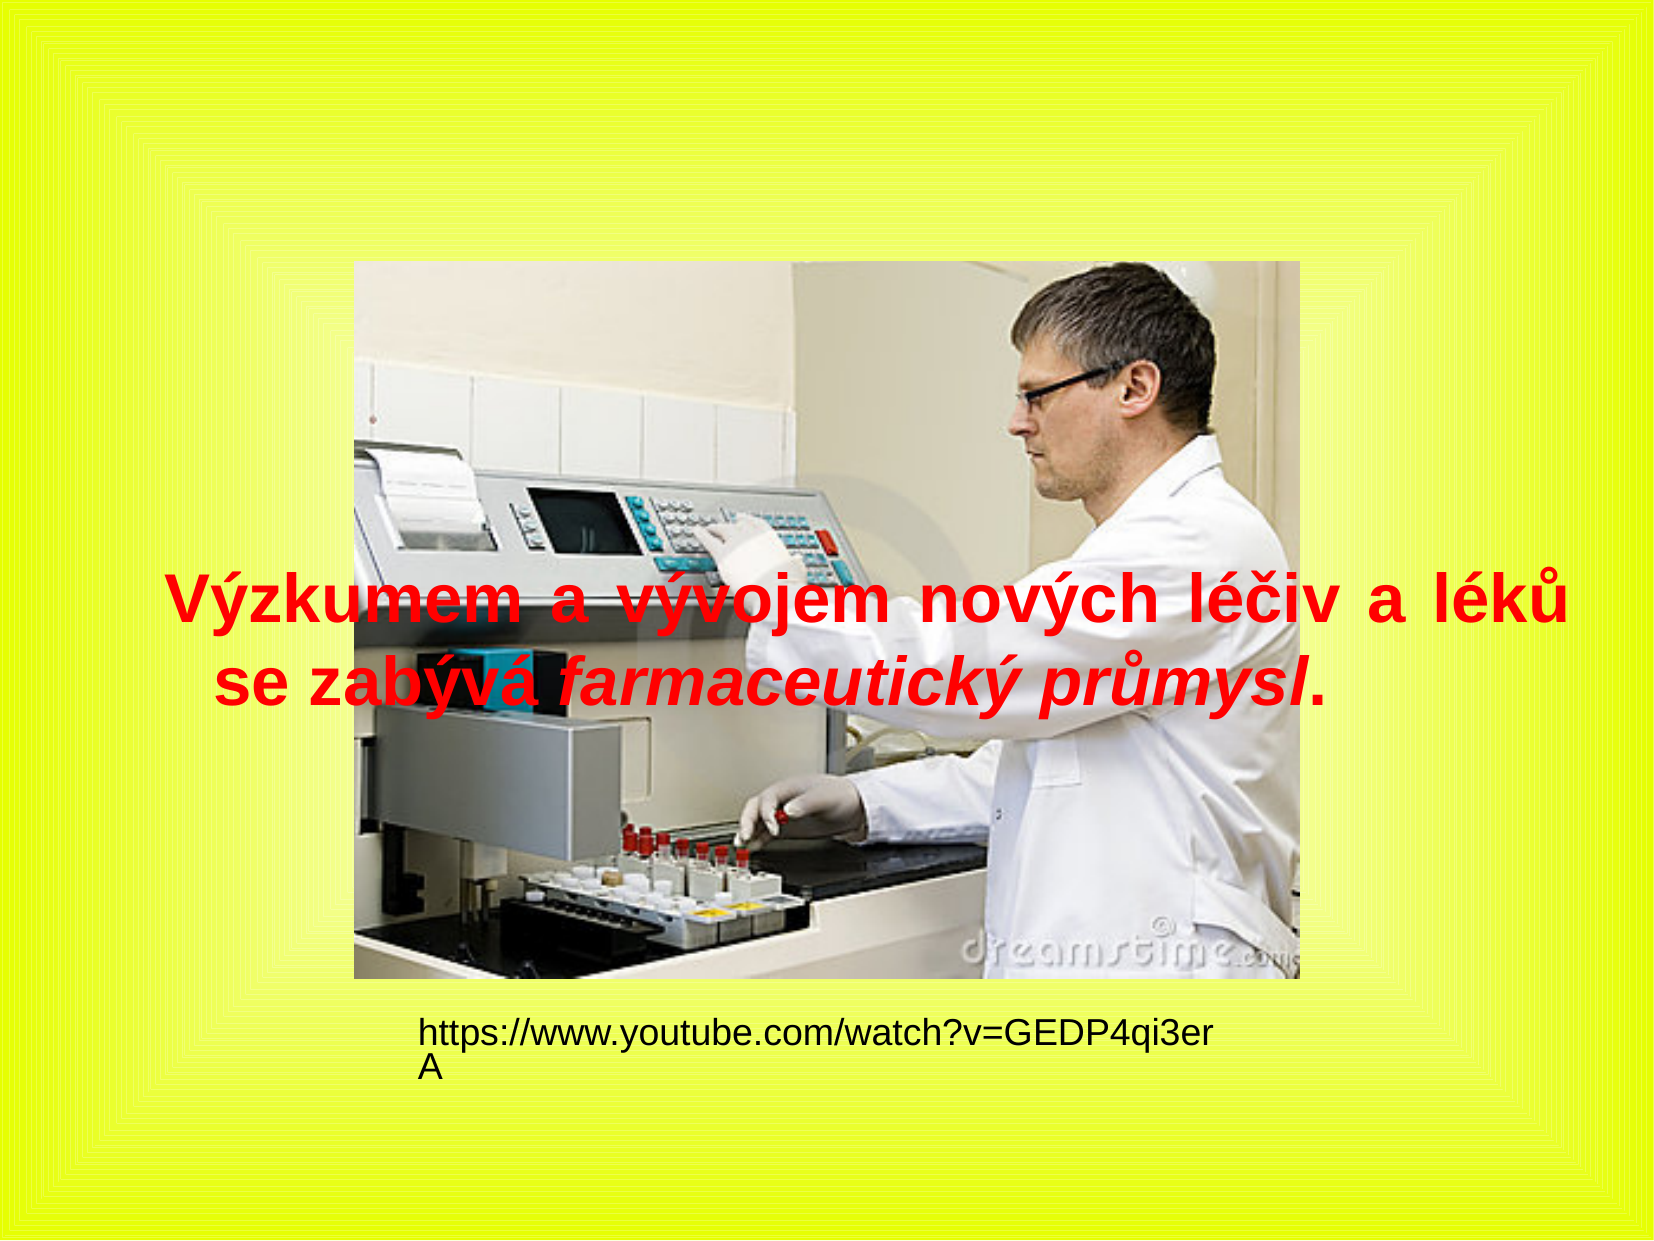

# Výzkumem a vývojem nových léčiv a léků se zabývá farmaceutický průmysl.
https://www.youtube.com/watch?v=GEDP4qi3erA